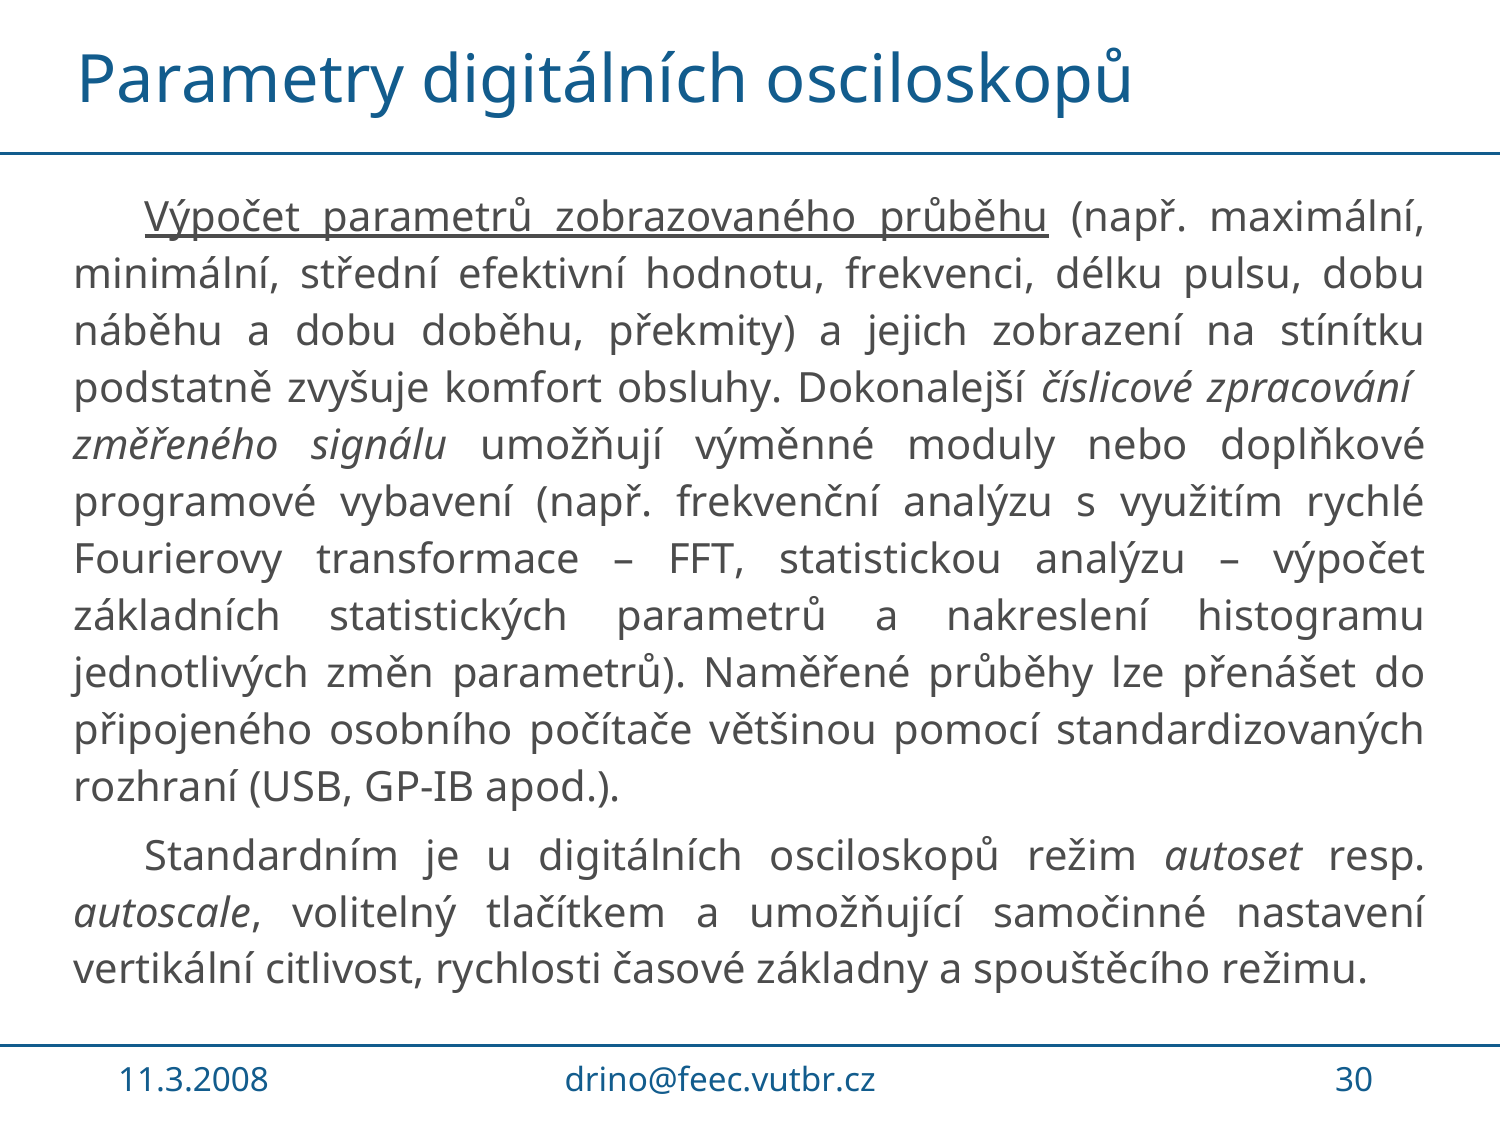

# Parametry digitálních osciloskopů
Výpočet parametrů zobrazovaného průběhu (např. maximální, minimální, střední efektivní hodnotu, frekvenci, délku pulsu, dobu náběhu a dobu doběhu, překmity) a jejich zobrazení na stínítku podstatně zvyšuje komfort obsluhy. Dokonalejší číslicové zpracování změřeného signálu umožňují výměnné moduly nebo doplňkové programové vybavení (např. frekvenční analýzu s využitím rychlé Fourierovy transformace – FFT, statistickou analýzu – výpočet základních statistických parametrů a nakreslení histogramu jednotlivých změn parametrů). Naměřené průběhy lze přenášet do připojeného osobního počítače většinou pomocí standardizovaných rozhraní (USB, GP-IB apod.).
Standardním je u digitálních osciloskopů režim autoset resp. autoscale, volitelný tlačítkem a umožňující samočinné nastavení vertikální citlivost, rychlosti časové základny a spouštěcího režimu.
11.3.2008
drino@feec.vutbr.cz